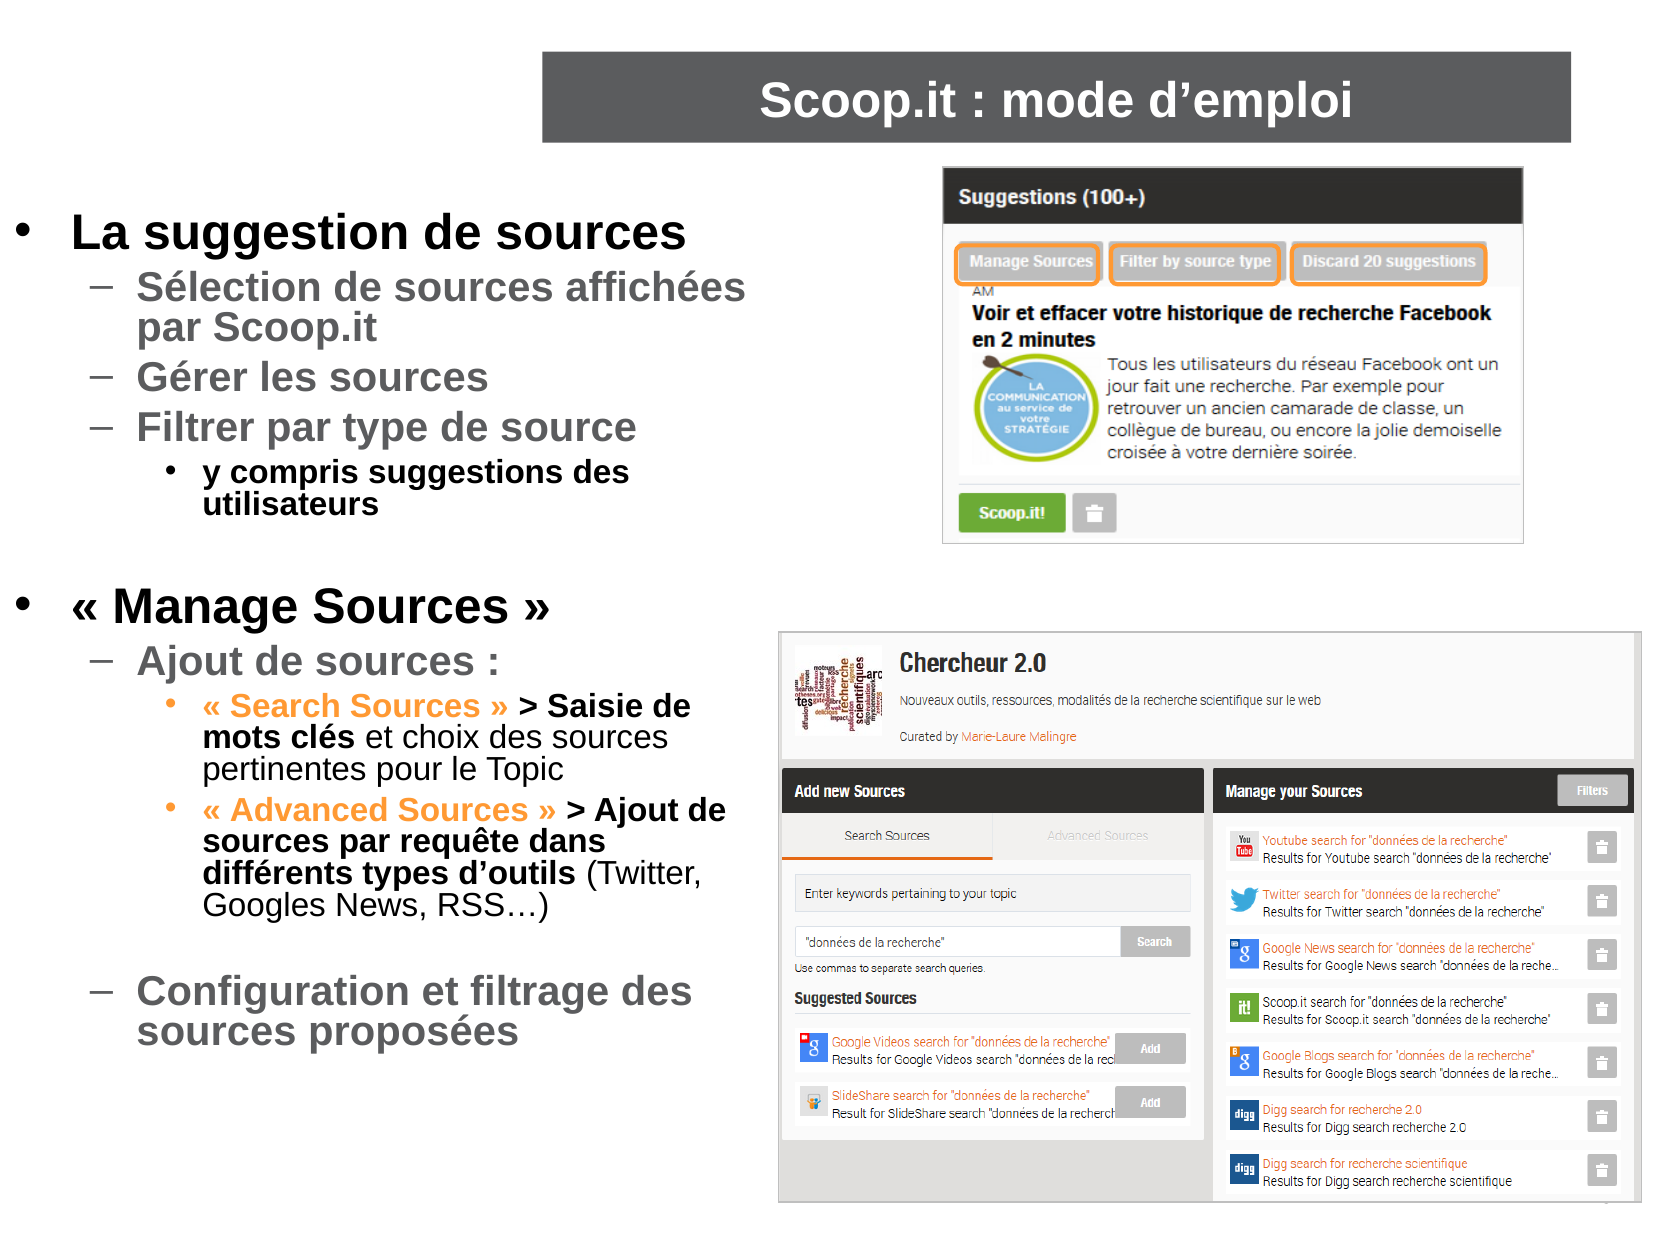

Scoop.it : mode d’emploi
La suggestion de sources
Sélection de sources affichées par Scoop.it
Gérer les sources
Filtrer par type de source
y compris suggestions des utilisateurs
« Manage Sources »
Ajout de sources :
« Search Sources » > Saisie de mots clés et choix des sources pertinentes pour le Topic
« Advanced Sources » > Ajout de sources par requête dans différents types d’outils (Twitter, Googles News, RSS…)
Configuration et filtrage des sources proposées